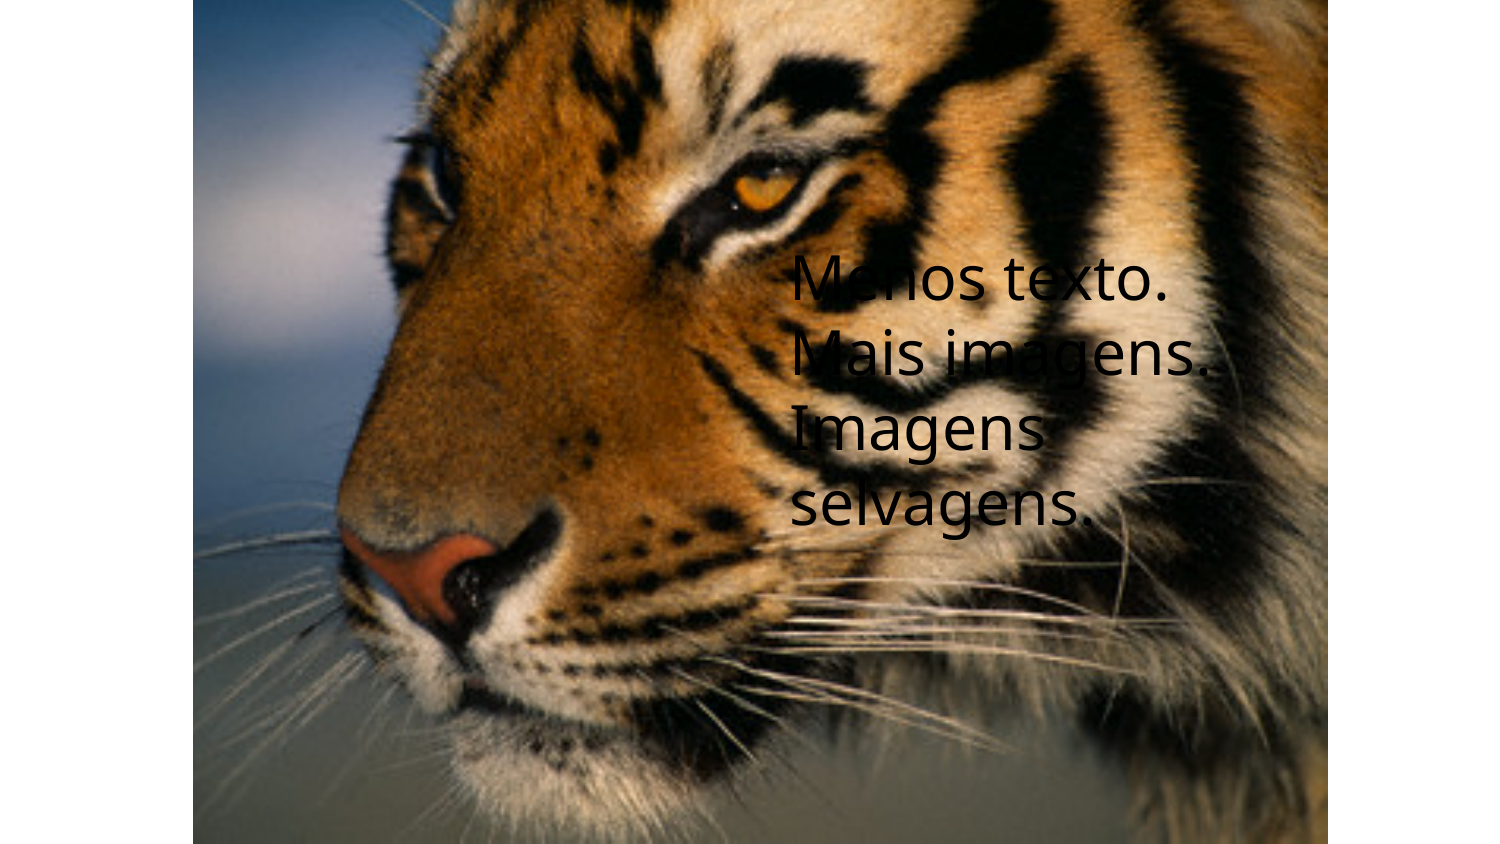

# Menos texto.
Mais imagens.
Imagens selvagens.